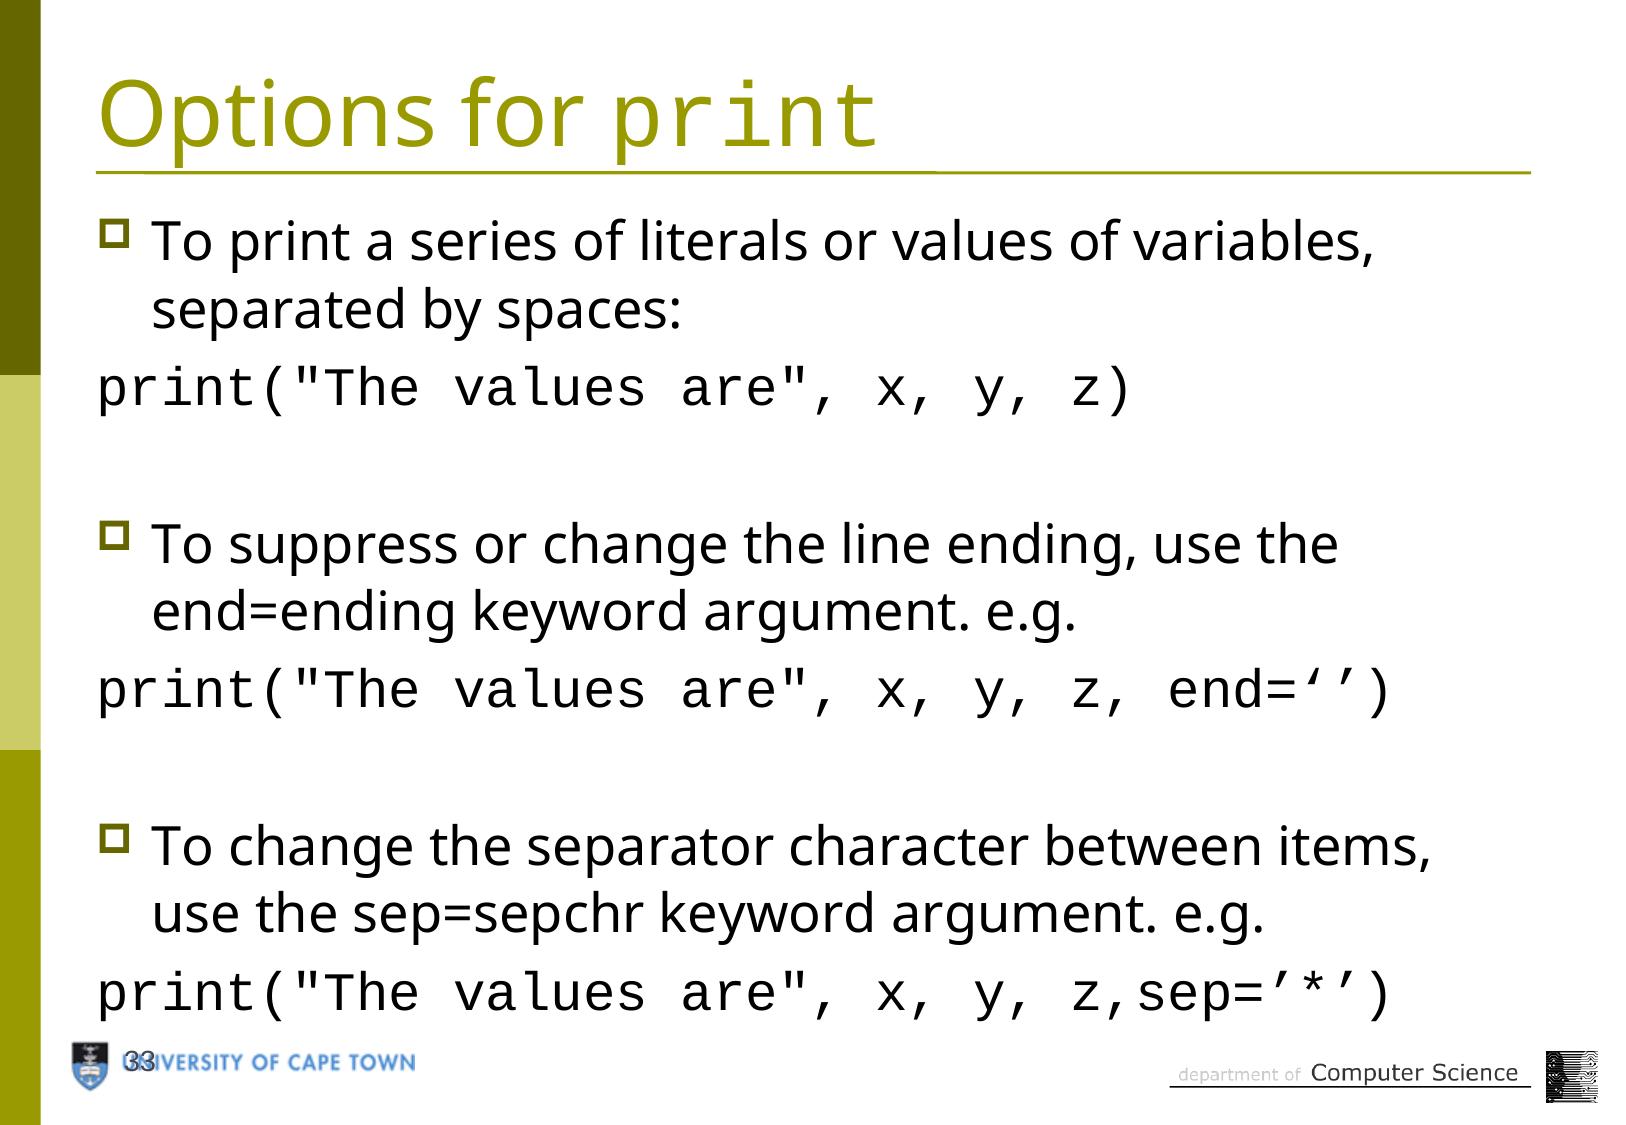

# Options for print
To print a series of literals or values of variables, separated by spaces:
print("The values are", x, y, z)
To suppress or change the line ending, use the end=ending keyword argument. e.g.
print("The values are", x, y, z, end=‘’)
To change the separator character between items, use the sep=sepchr keyword argument. e.g.
print("The values are", x, y, z,sep=’*’)